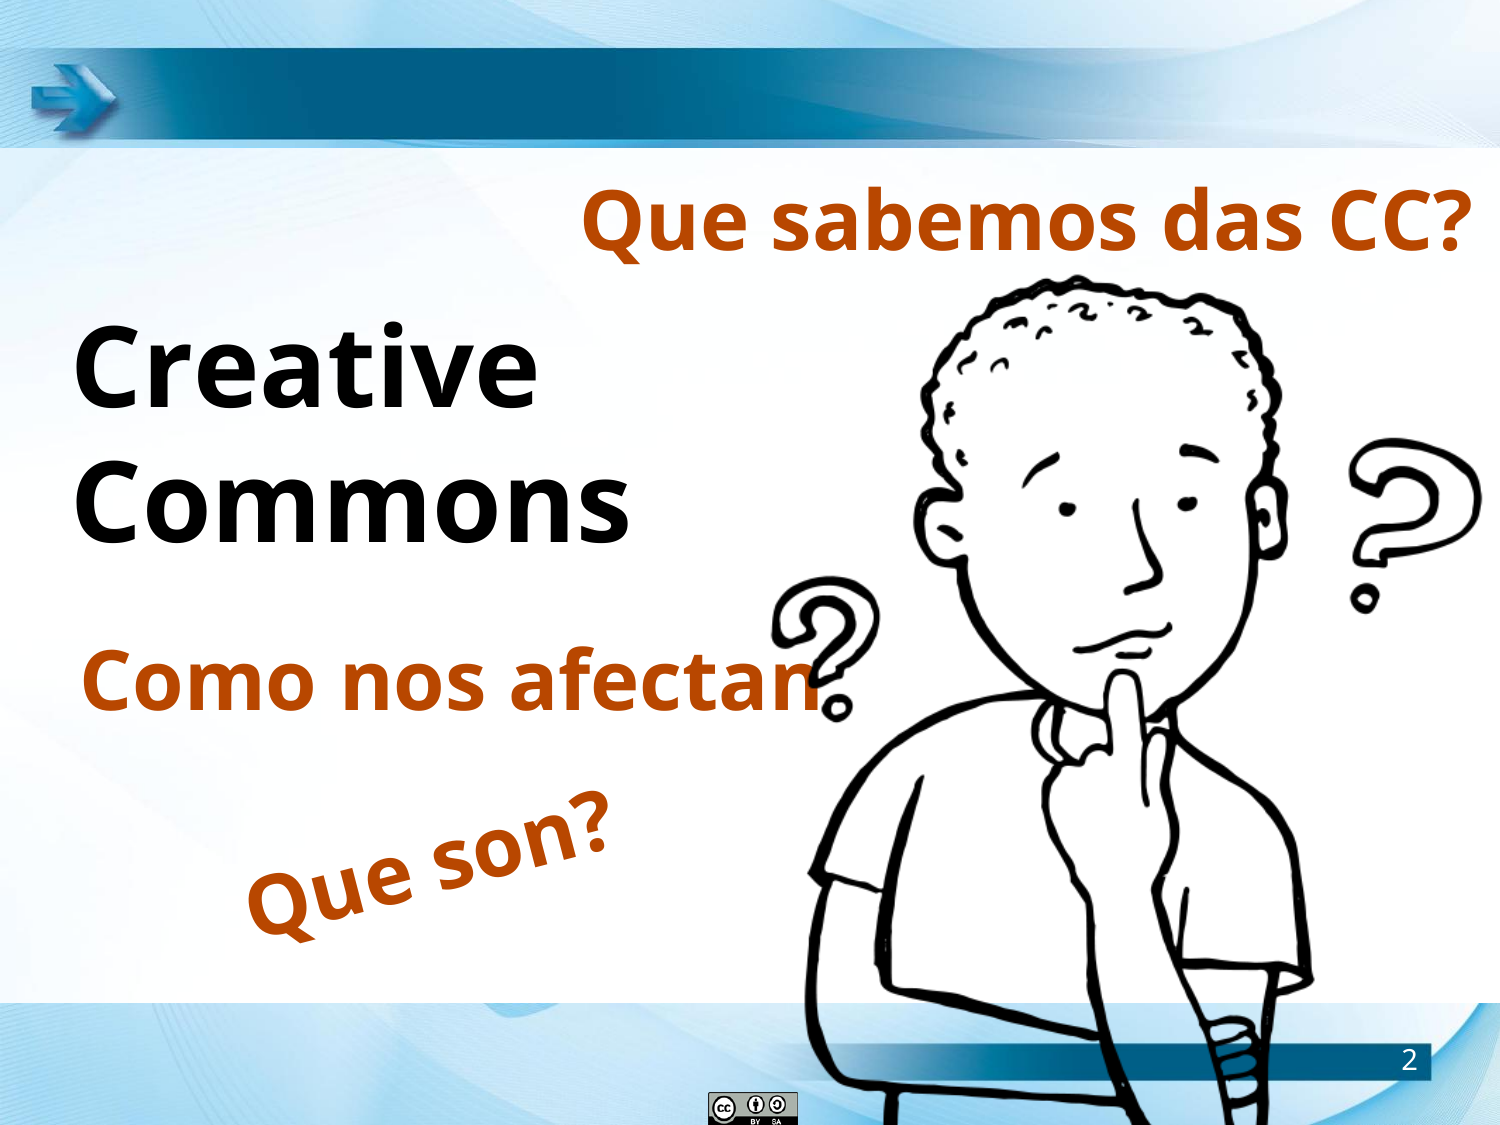

Que sabemos das CC?
Creative
Commons
Como nos afectan
Que son?